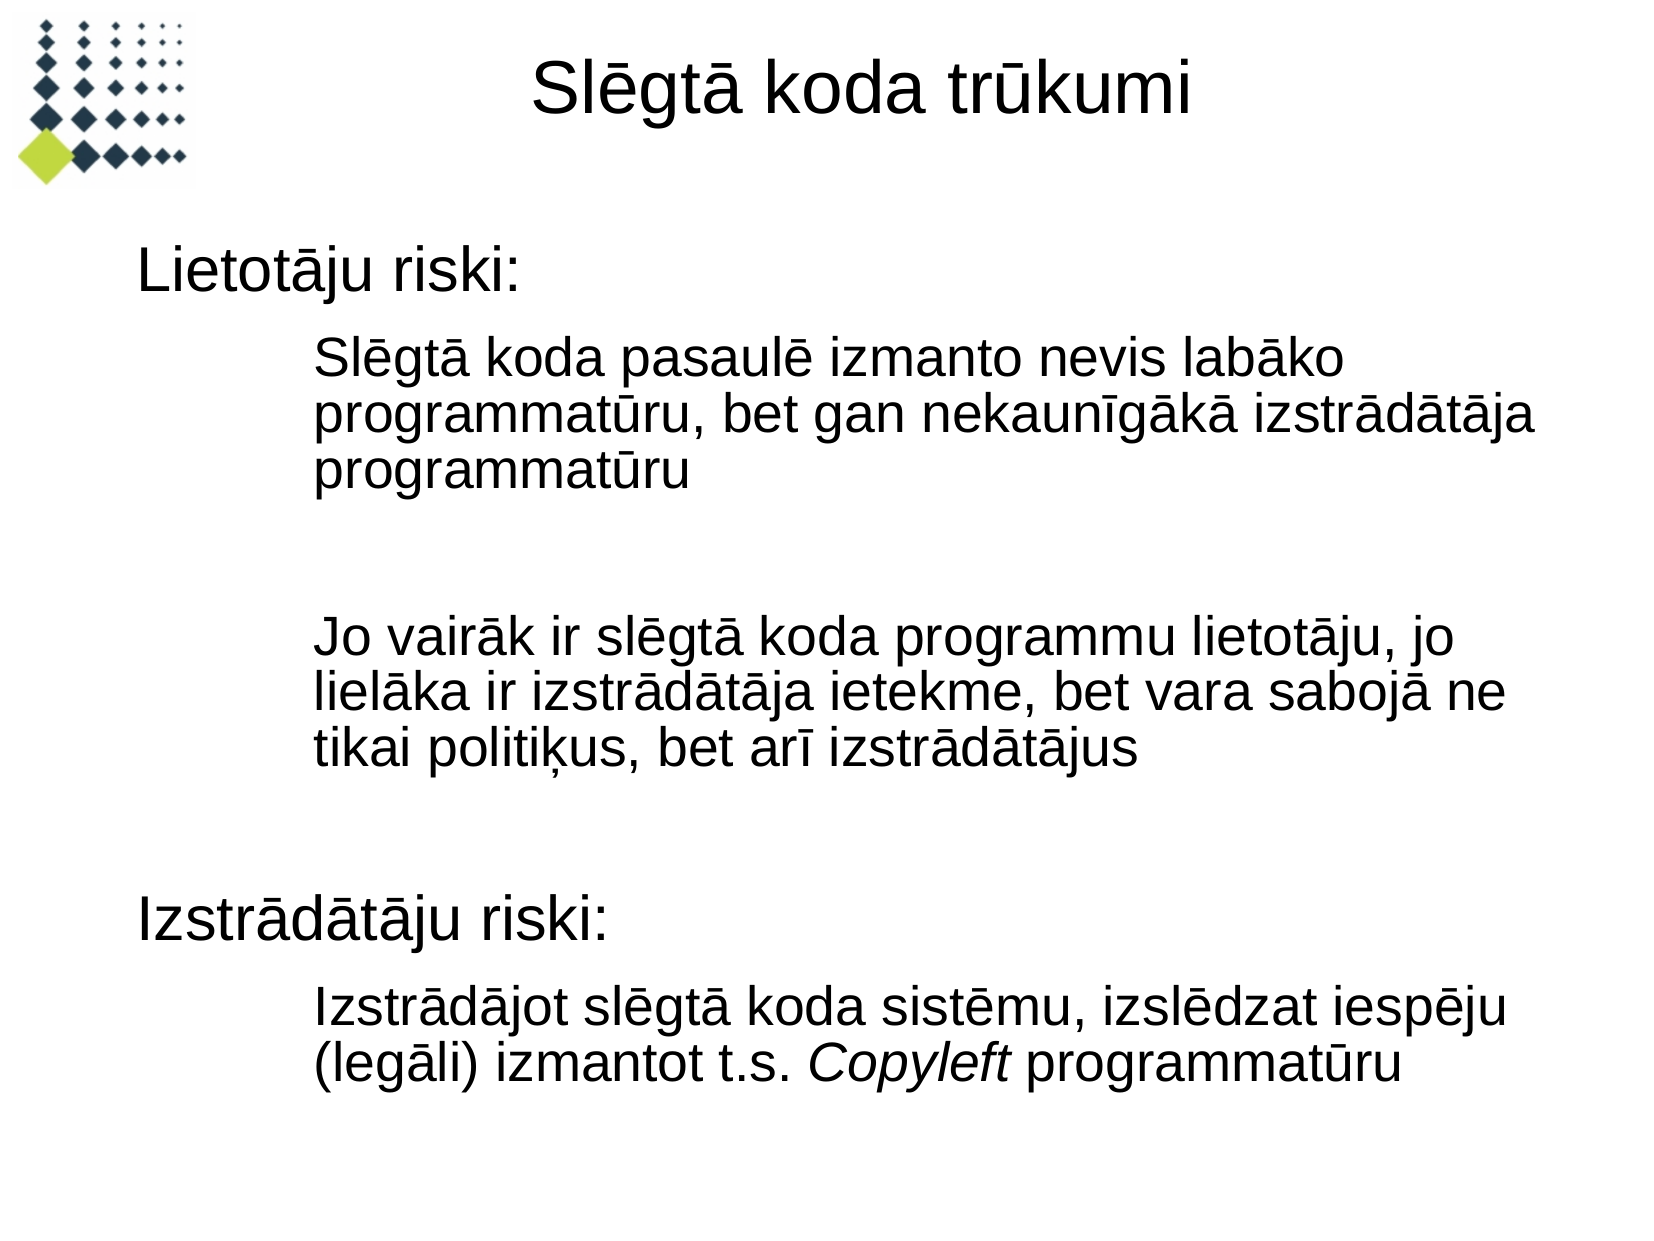

# Slēgtā koda trūkumi
Lietotāju riski:
Slēgtā koda pasaulē izmanto nevis labāko programmatūru, bet gan nekaunīgākā izstrādātāja programmatūru
Jo vairāk ir slēgtā koda programmu lietotāju, jo lielāka ir izstrādātāja ietekme, bet vara sabojā ne tikai politiķus, bet arī izstrādātājus
Izstrādātāju riski:
Izstrādājot slēgtā koda sistēmu, izslēdzat iespēju (legāli) izmantot t.s. Copyleft programmatūru